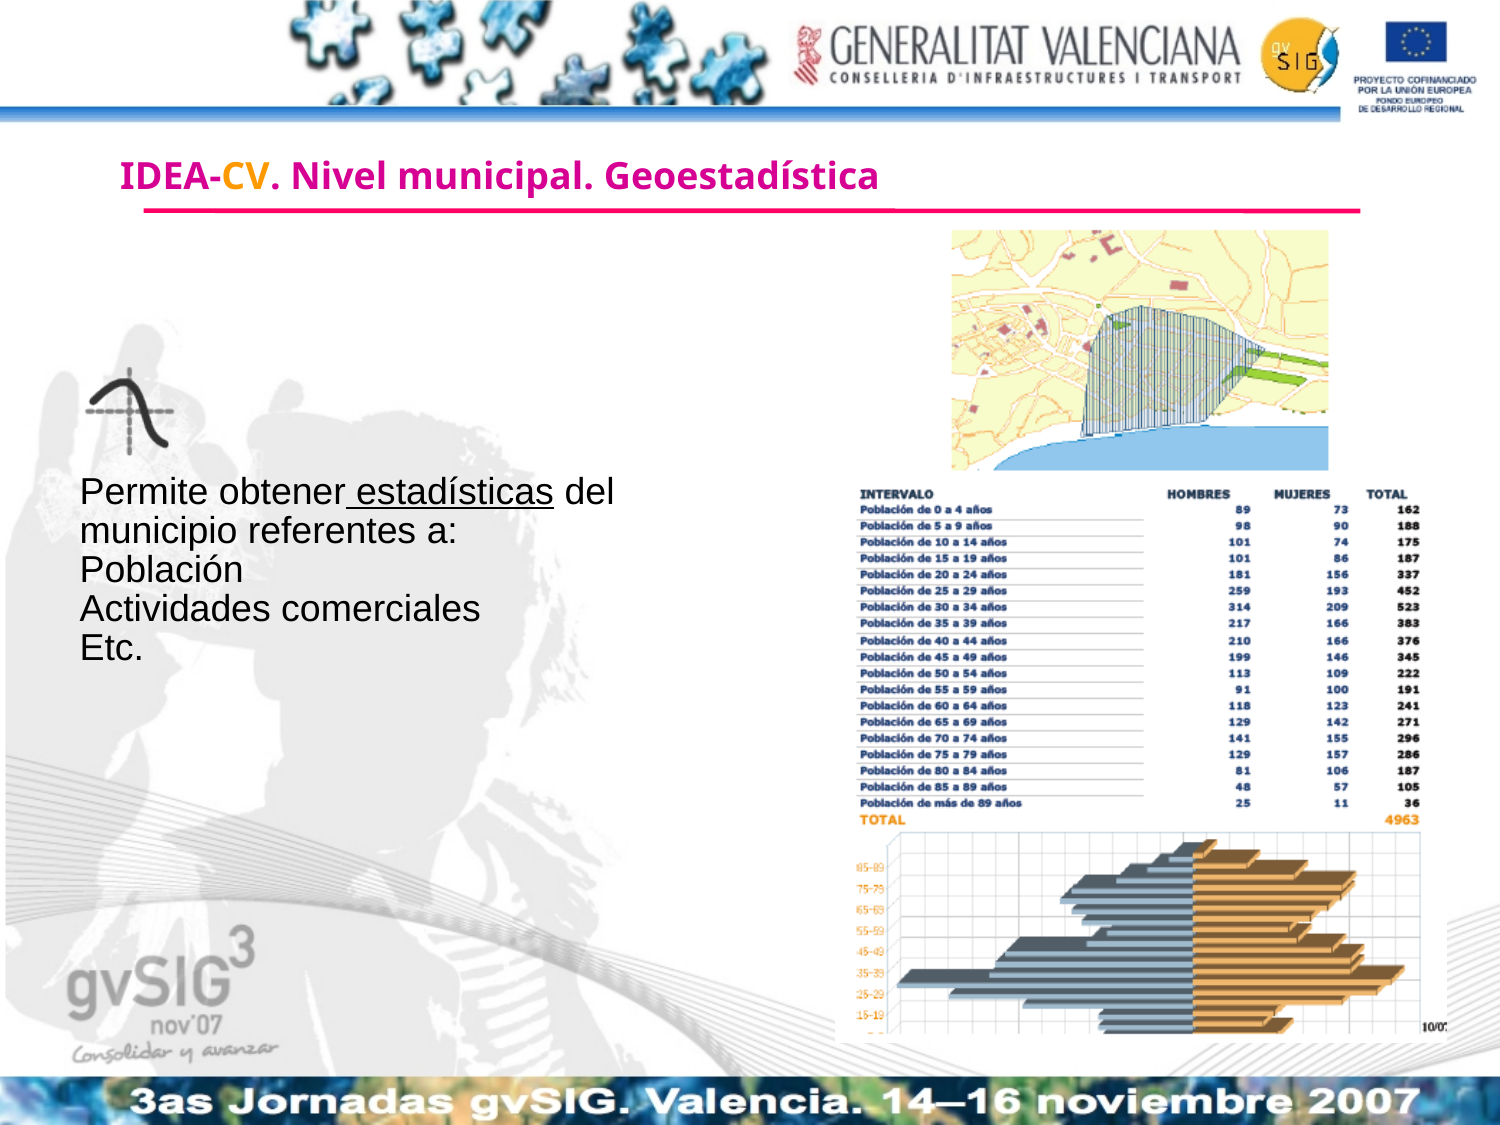

IDEA-CV. Nivel municipal. Geoestadística
Permite obtener estadísticas del municipio referentes a:
Población
Actividades comerciales
Etc.